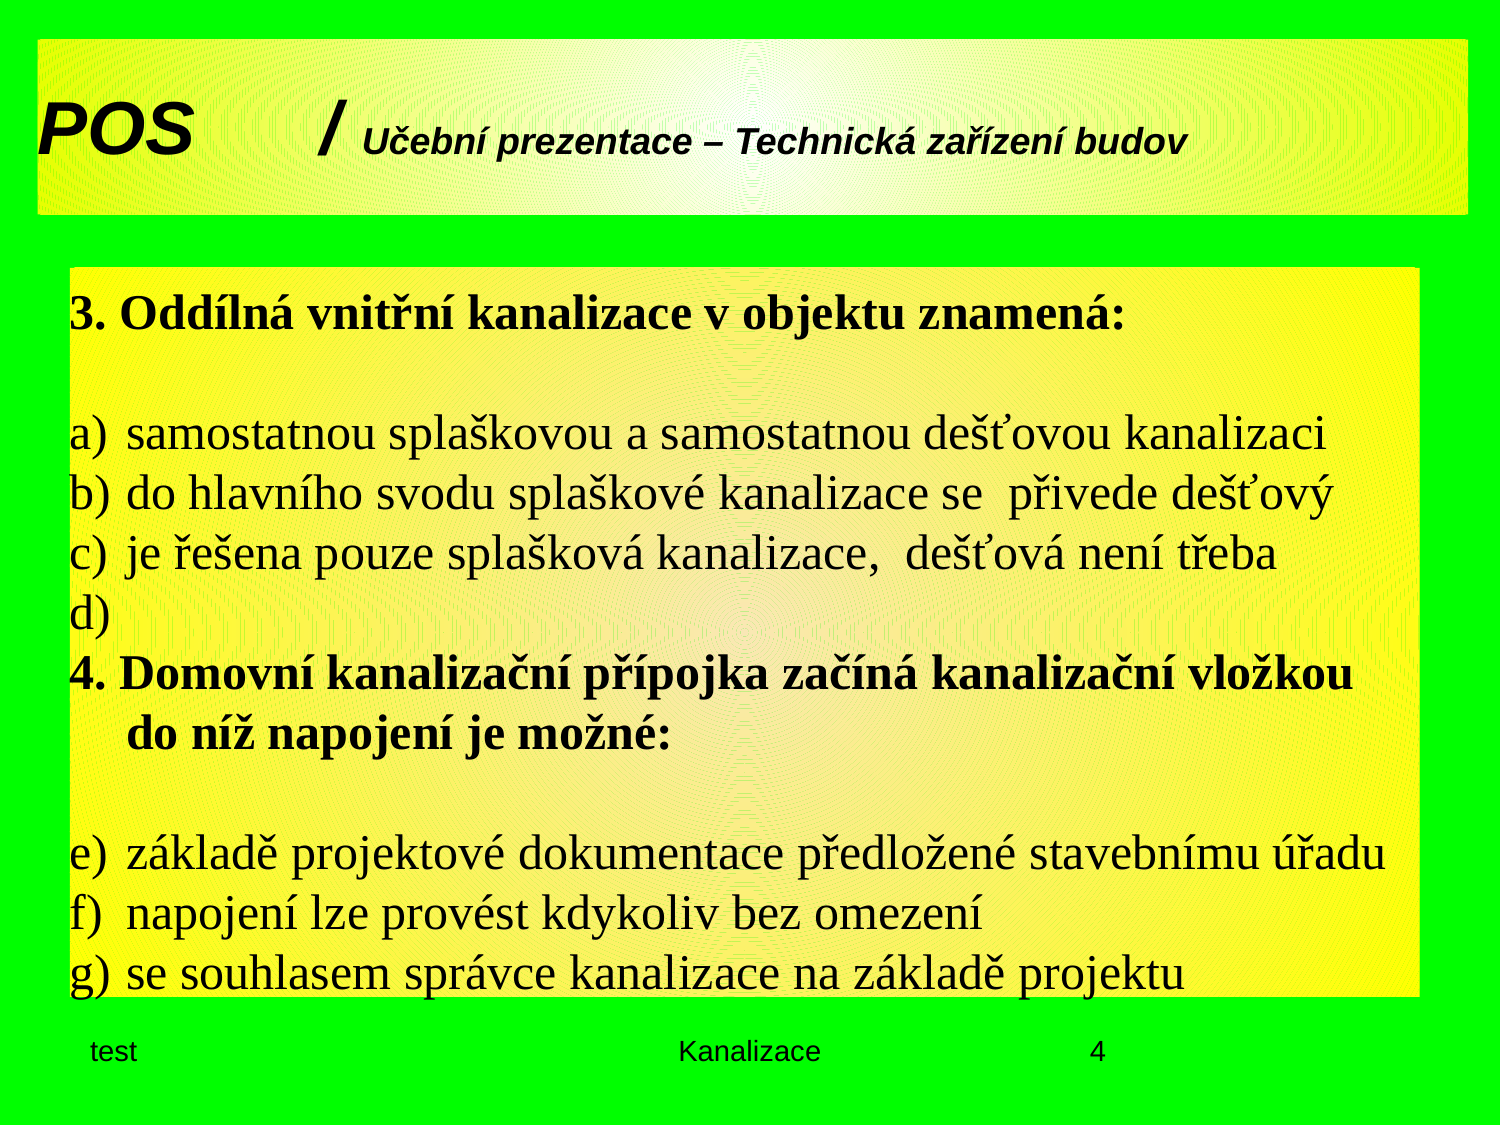

POS / Učební prezentace – Technická zařízení budov
3. Oddílná vnitřní kanalizace v objektu znamená:
samostatnou splaškovou a samostatnou dešťovou kanalizaci
do hlavního svodu splaškové kanalizace se přivede dešťový
je řešena pouze splašková kanalizace, dešťová není třeba
4. Domovní kanalizační přípojka začíná kanalizační vložkou do níž napojení je možné:
základě projektové dokumentace předložené stavebnímu úřadu
napojení lze provést kdykoliv bez omezení
se souhlasem správce kanalizace na základě projektu
test
Kanalizace